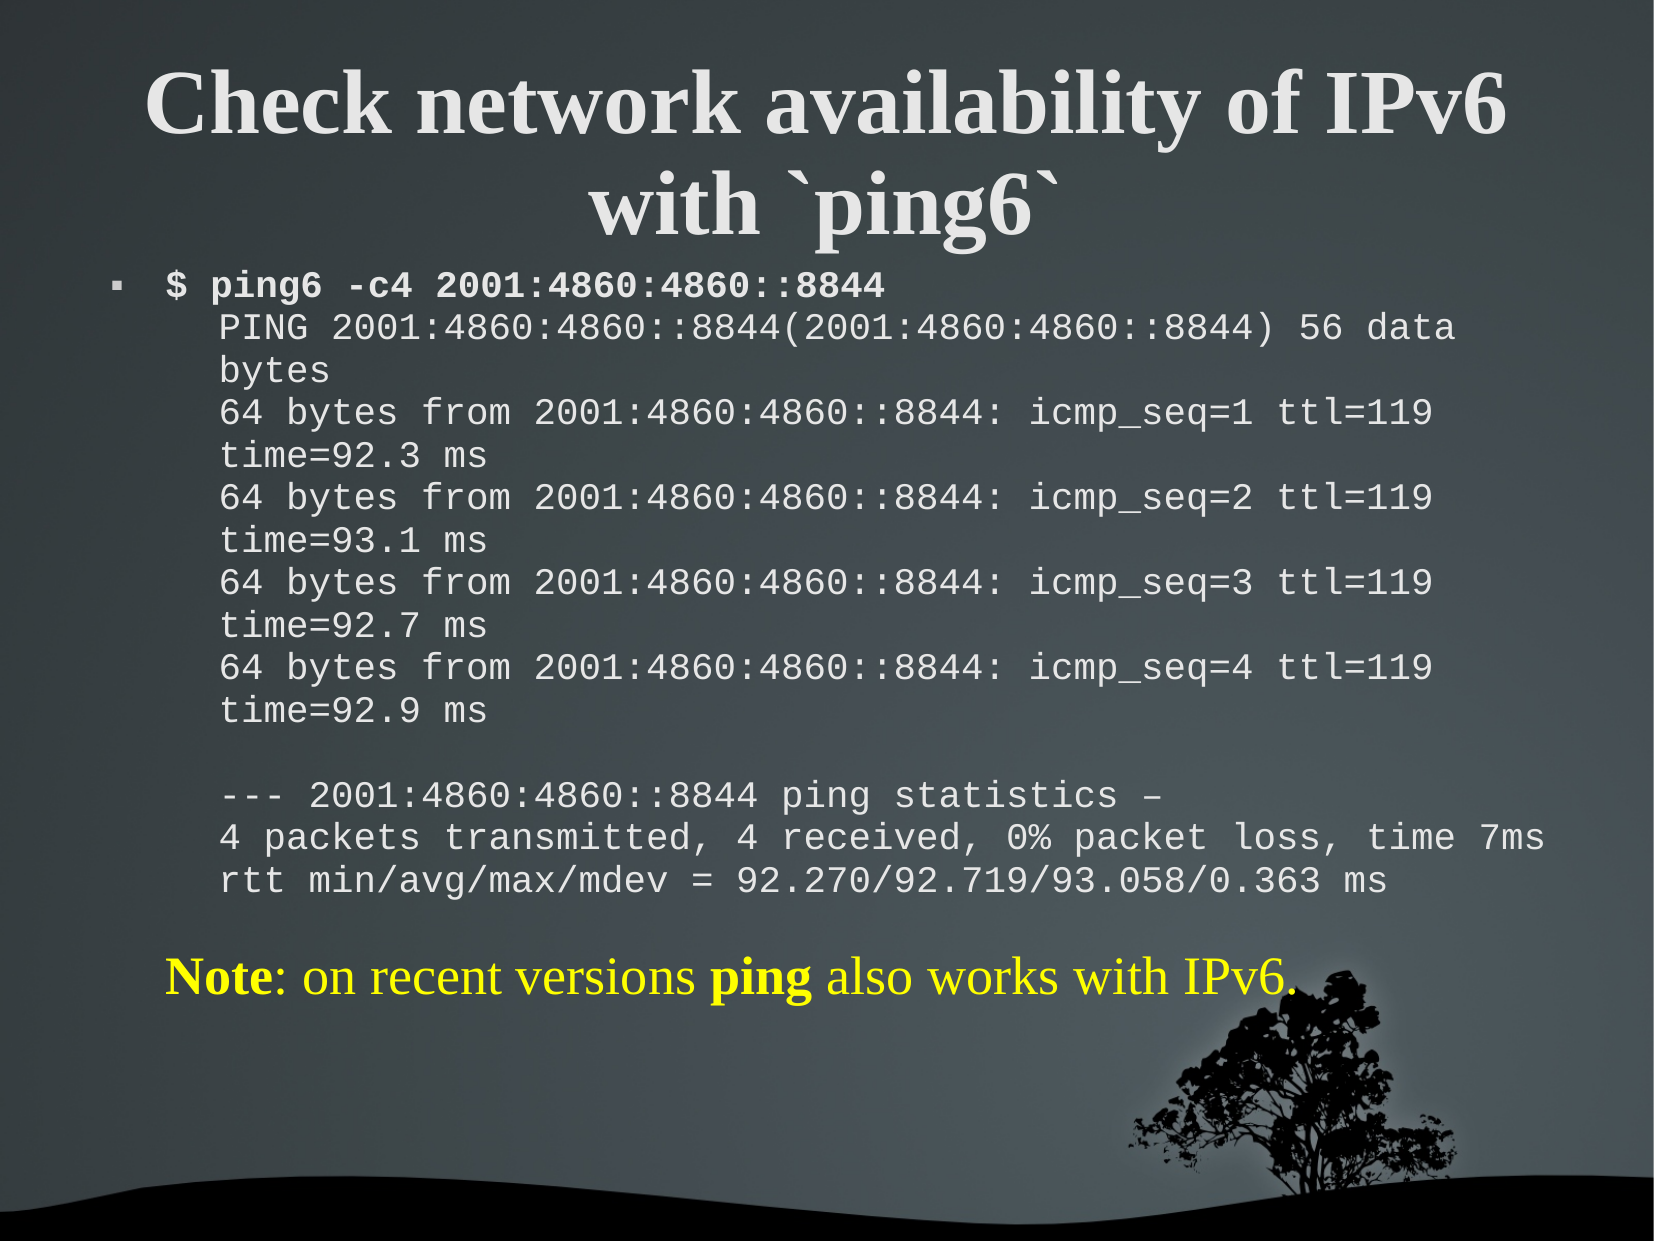

Check network availability of IPv6 with `ping6`
# $ ping6 -c4 2001:4860:4860::8844 PING 2001:4860:4860::8844(2001:4860:4860::8844) 56 data bytes 64 bytes from 2001:4860:4860::8844: icmp_seq=1 ttl=119 time=92.3 ms 64 bytes from 2001:4860:4860::8844: icmp_seq=2 ttl=119 time=93.1 ms 64 bytes from 2001:4860:4860::8844: icmp_seq=3 ttl=119 time=92.7 ms 64 bytes from 2001:4860:4860::8844: icmp_seq=4 ttl=119 time=92.9 ms --- 2001:4860:4860::8844 ping statistics – 4 packets transmitted, 4 received, 0% packet loss, time 7ms rtt min/avg/max/mdev = 92.270/92.719/93.058/0.363 ms
Note: on recent versions ping also works with IPv6.